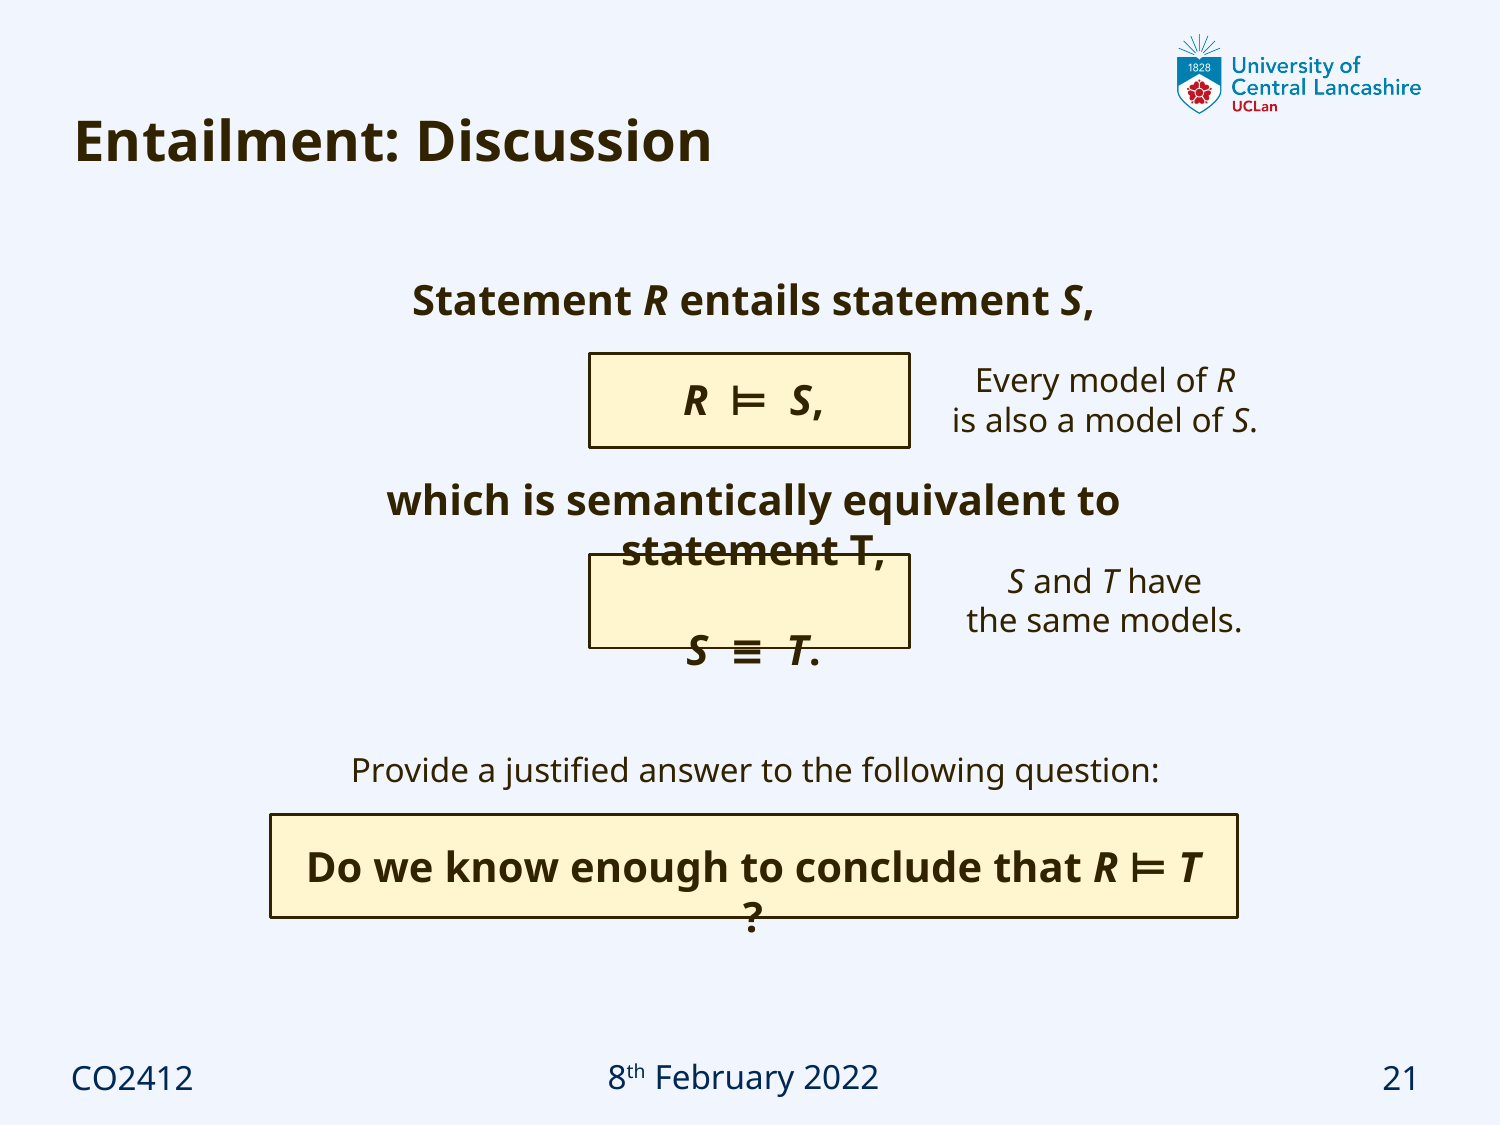

# Entailment: Discussion
Statement R entails statement S,
R ⊨ S,
which is semantically equivalent to statement T,
S ≡ T.
Every model of R
is also a model of S.
S and T have
the same models.
Provide a justified answer to the following question:
Do we know enough to conclude that R ⊨ T ?